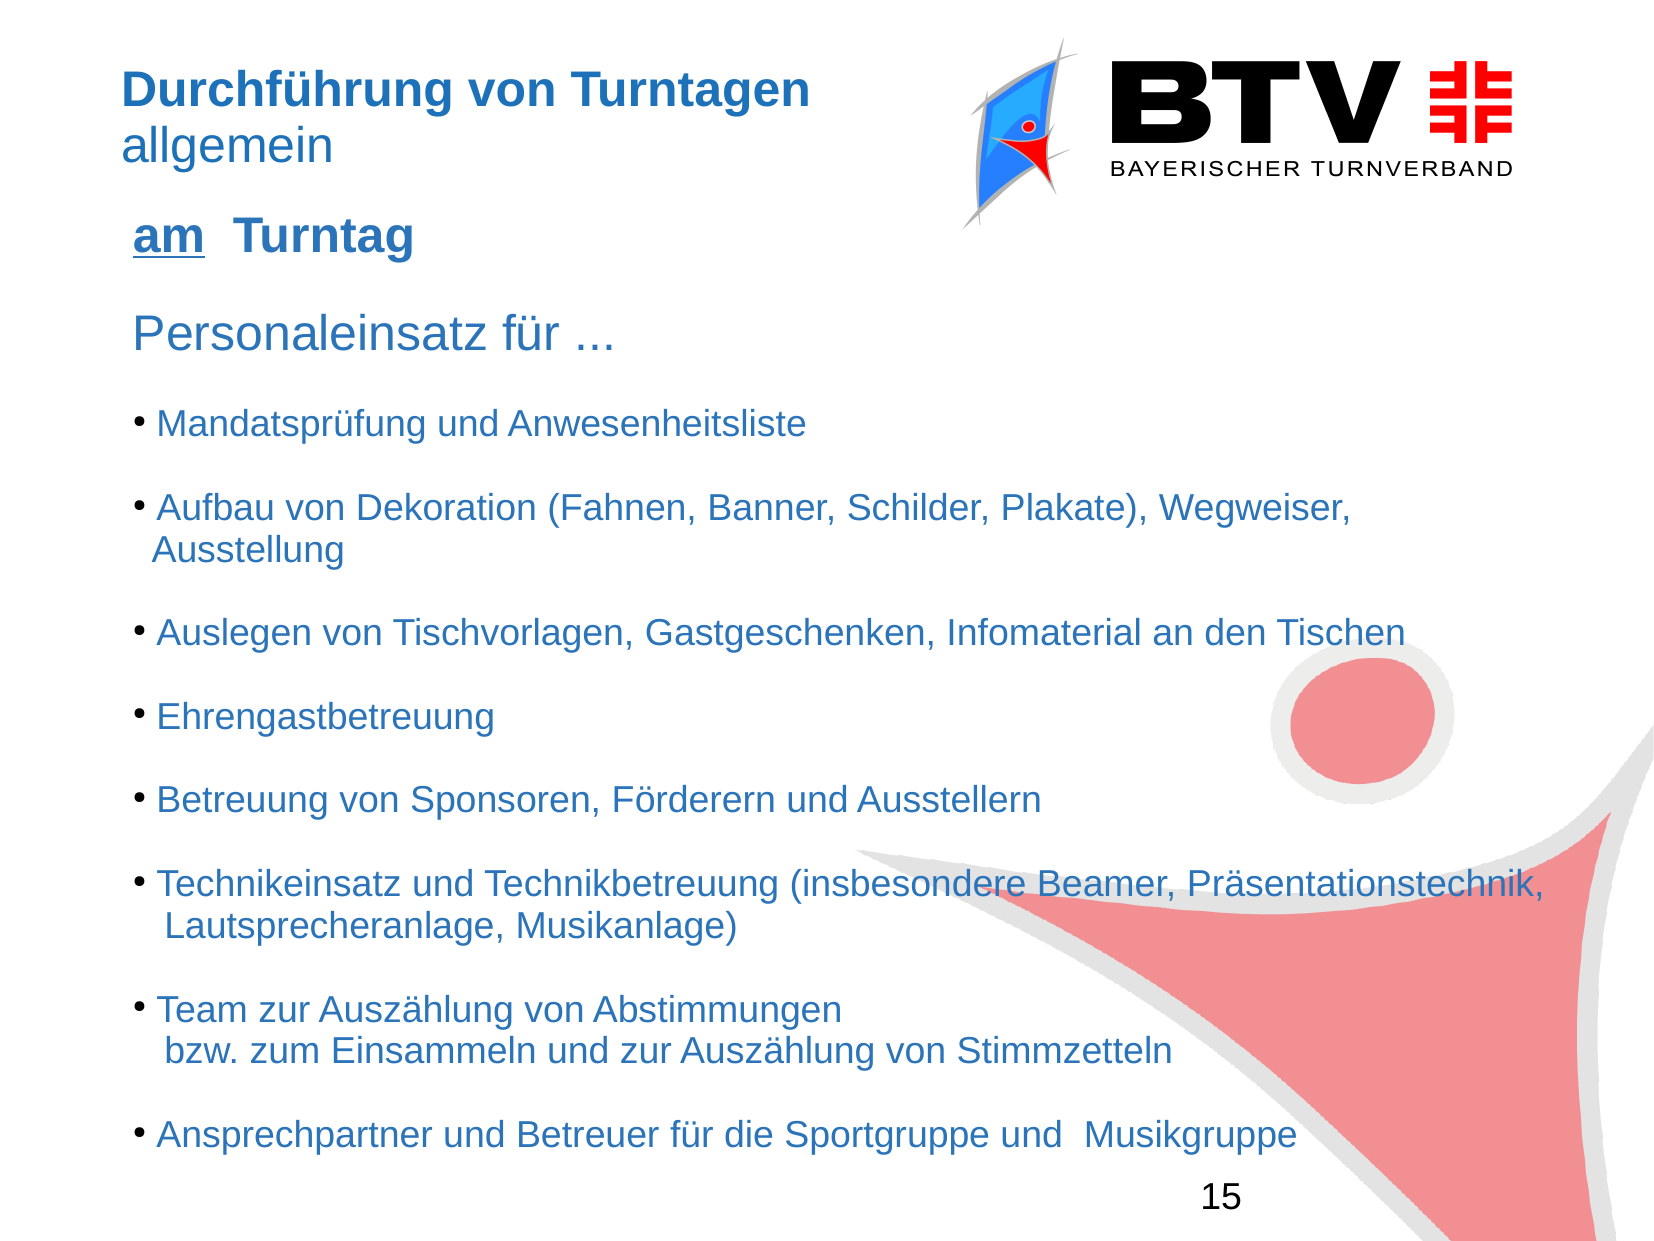

# Durchführung von Turntagen allgemein
am Turntag
Personaleinsatz für ...
 Mandatsprüfung und Anwesenheitsliste
 Aufbau von Dekoration (Fahnen, Banner, Schilder, Plakate), Wegweiser,
 Ausstellung
 Auslegen von Tischvorlagen, Gastgeschenken, Infomaterial an den Tischen
 Ehrengastbetreuung
 Betreuung von Sponsoren, Förderern und Ausstellern
 Technikeinsatz und Technikbetreuung (insbesondere Beamer, Präsentationstechnik,
 Lautsprecheranlage, Musikanlage)
 Team zur Auszählung von Abstimmungen
 bzw. zum Einsammeln und zur Auszählung von Stimmzetteln
 Ansprechpartner und Betreuer für die Sportgruppe und Musikgruppe